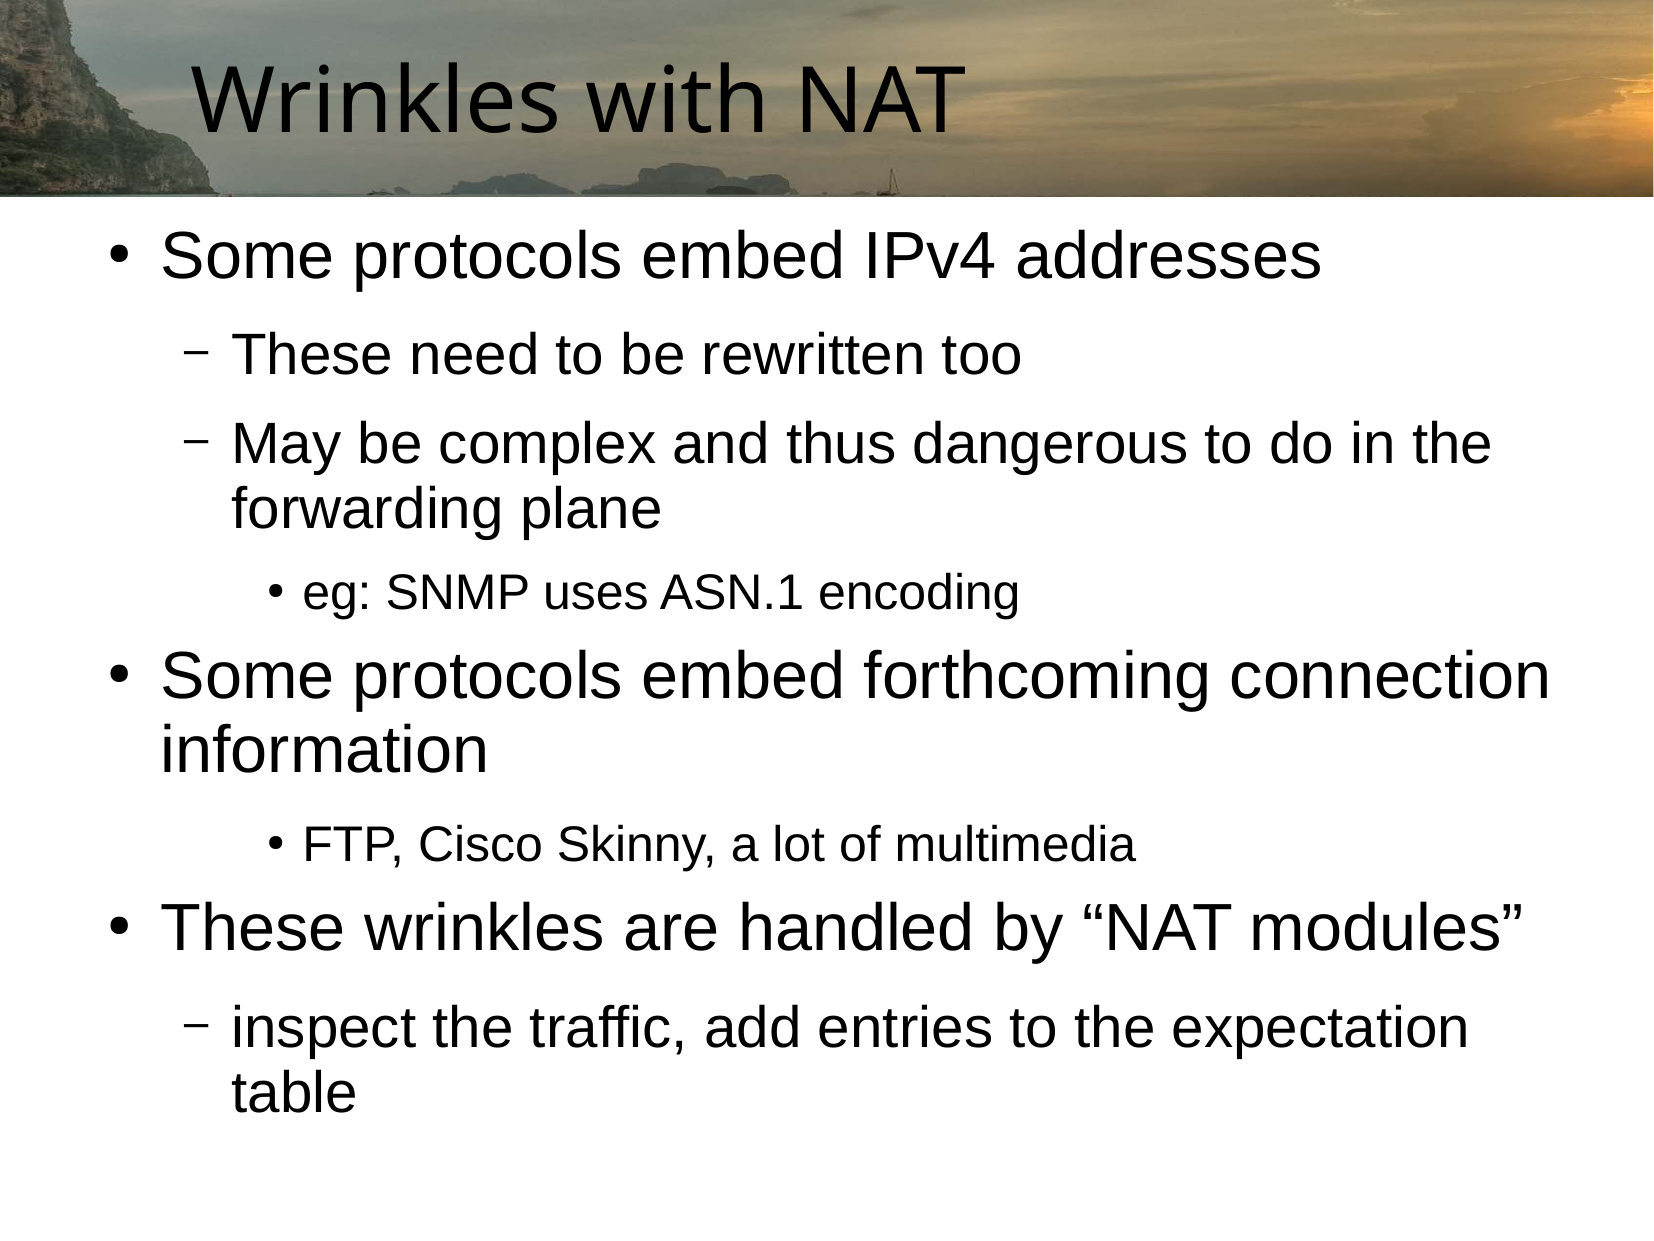

# Wrinkles with NAT
Some protocols embed IPv4 addresses
These need to be rewritten too
May be complex and thus dangerous to do in the forwarding plane
eg: SNMP uses ASN.1 encoding
Some protocols embed forthcoming connection information
FTP, Cisco Skinny, a lot of multimedia
These wrinkles are handled by “NAT modules”
inspect the traffic, add entries to the expectation table